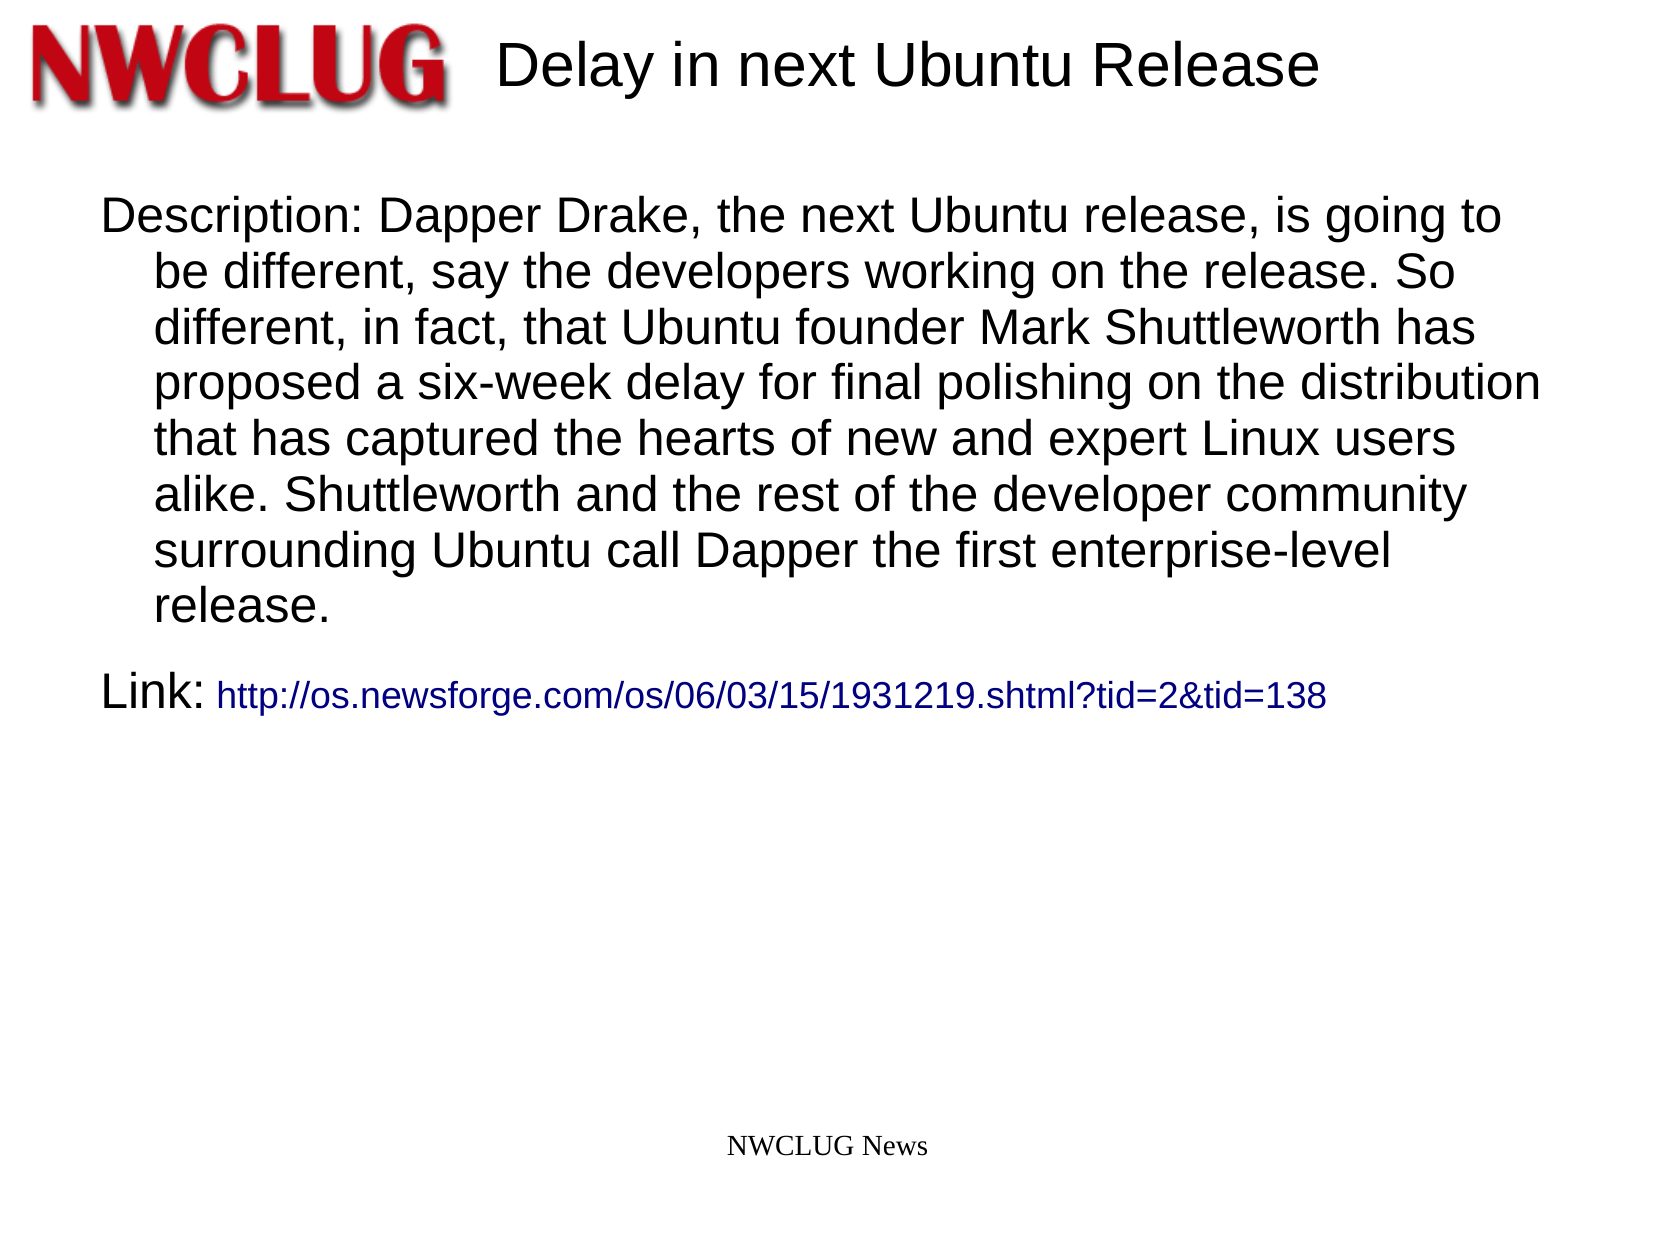

# Delay in next Ubuntu Release
Description: Dapper Drake, the next Ubuntu release, is going to be different, say the developers working on the release. So different, in fact, that Ubuntu founder Mark Shuttleworth has proposed a six-week delay for final polishing on the distribution that has captured the hearts of new and expert Linux users alike. Shuttleworth and the rest of the developer community surrounding Ubuntu call Dapper the first enterprise-level release.
Link: http://os.newsforge.com/os/06/03/15/1931219.shtml?tid=2&tid=138